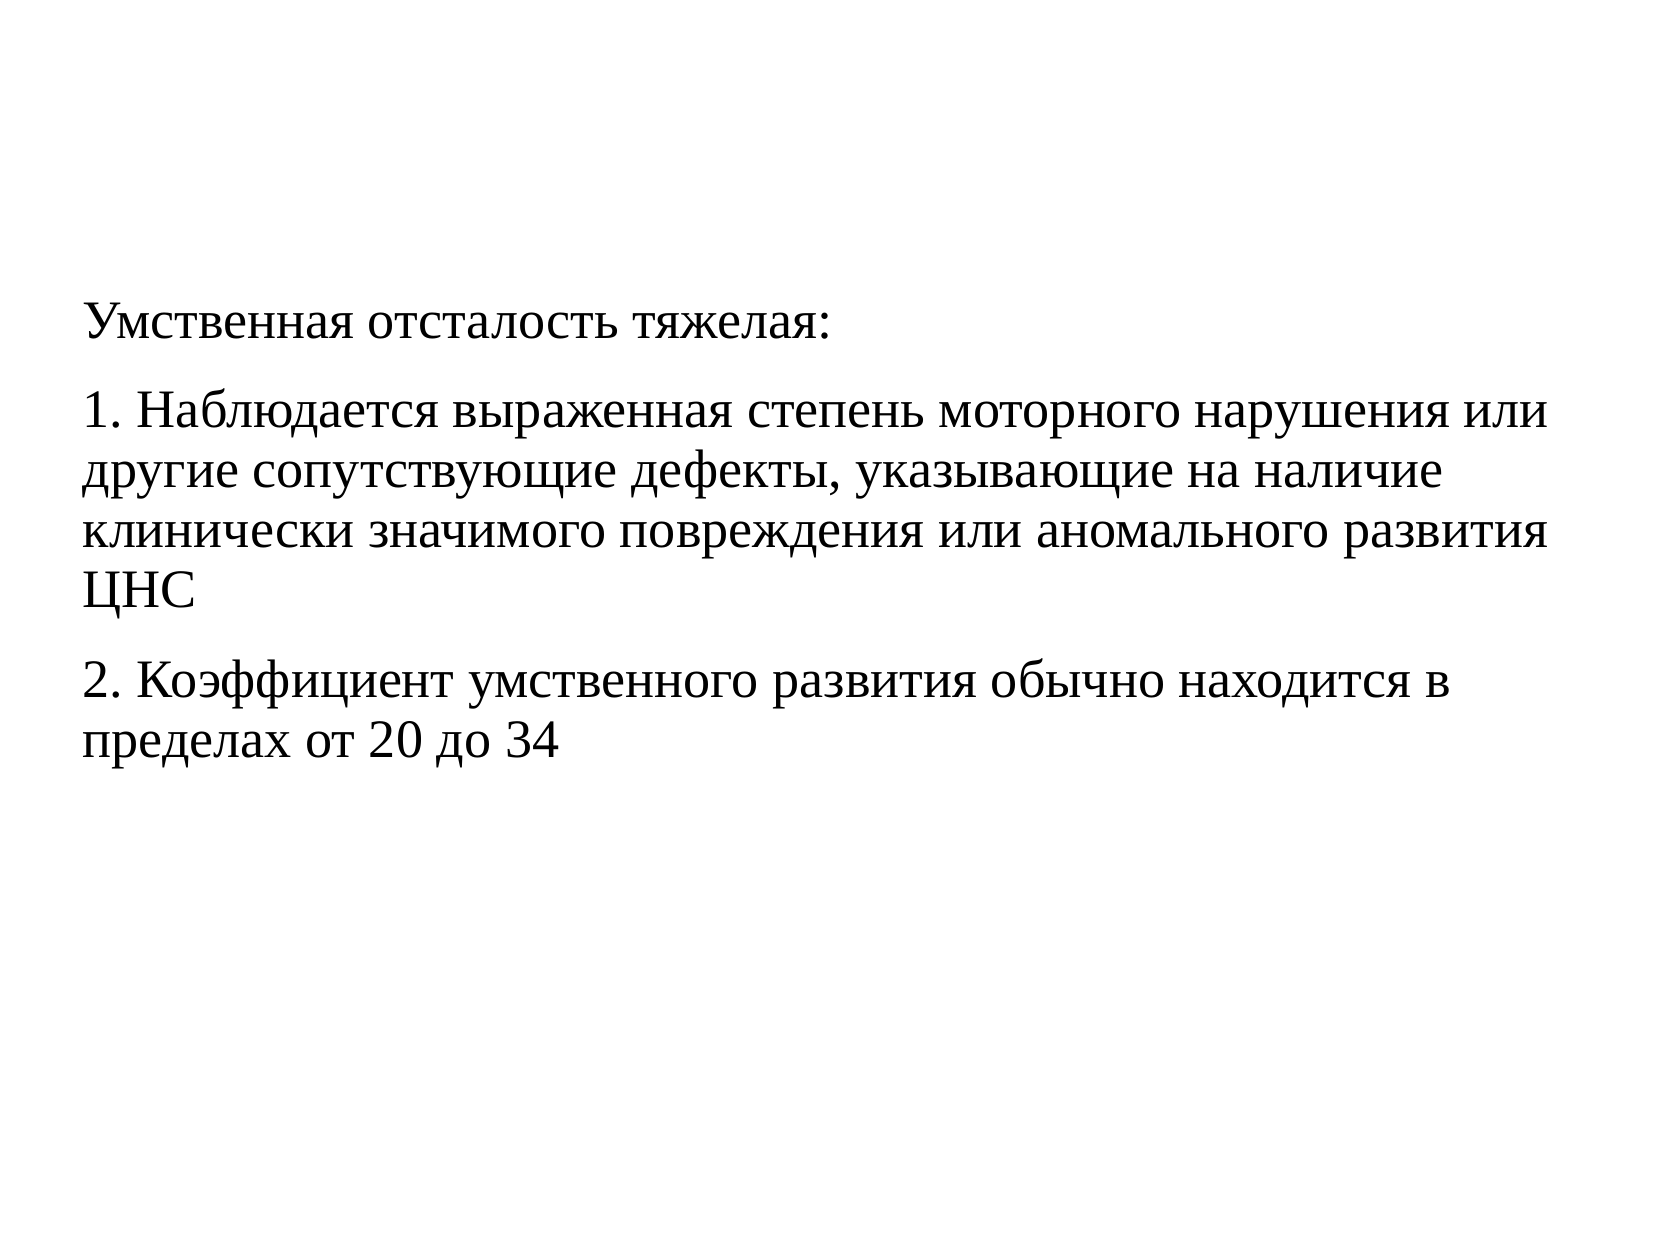

#
Умственная отсталость тяжелая:
1. Наблюдается выраженная степень моторного нарушения или другие сопутствующие дефекты, указывающие на наличие клинически значимого повреждения или аномального развития ЦНС
2. Коэффициент умственного развития обычно находится в пределах от 20 до 34